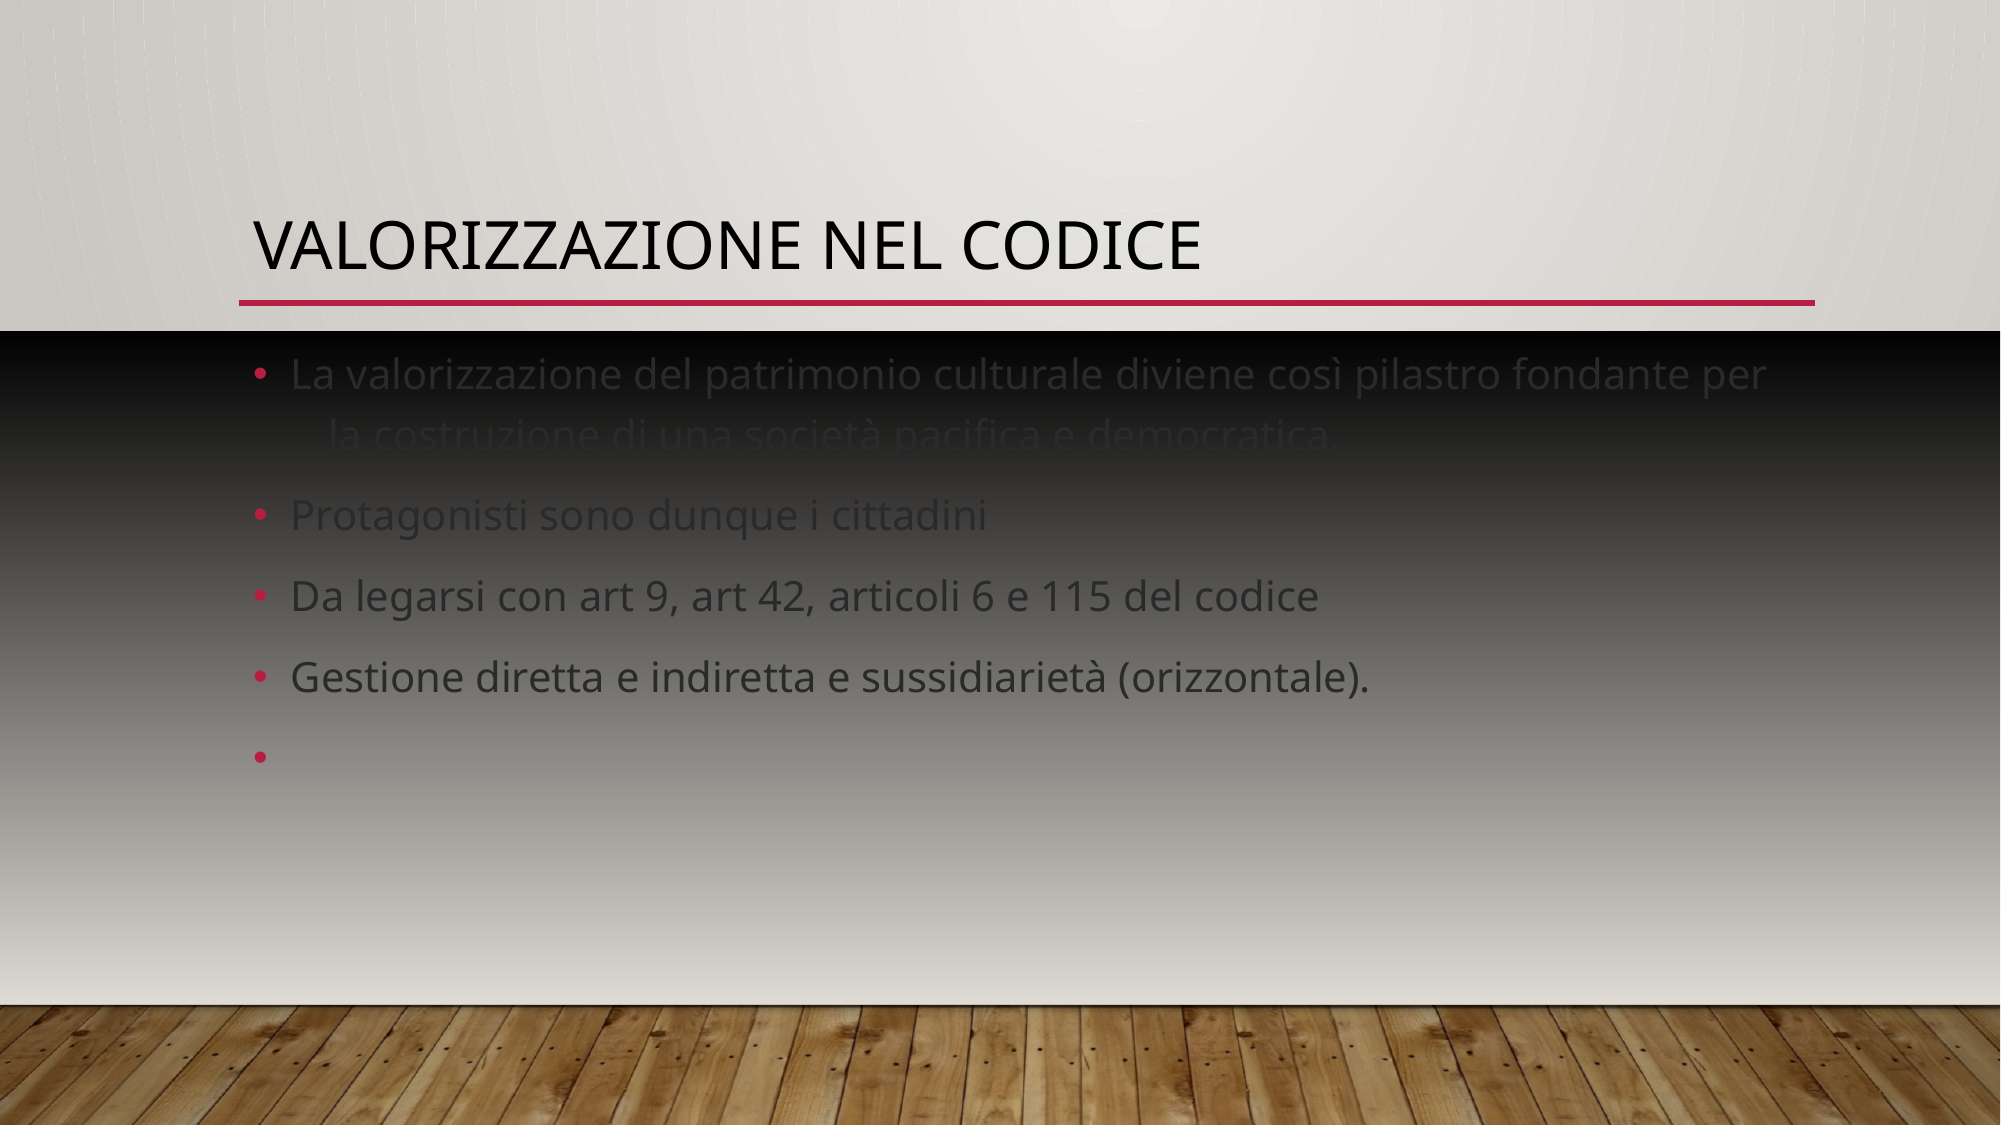

# Valorizzazione nel codice
La valorizzazione del patrimonio culturale diviene così pilastro fondante per la costruzione di una società pacifica e democratica.
Protagonisti sono dunque i cittadini
Da legarsi con art 9, art 42, articoli 6 e 115 del codice
Gestione diretta e indiretta e sussidiarietà (orizzontale).